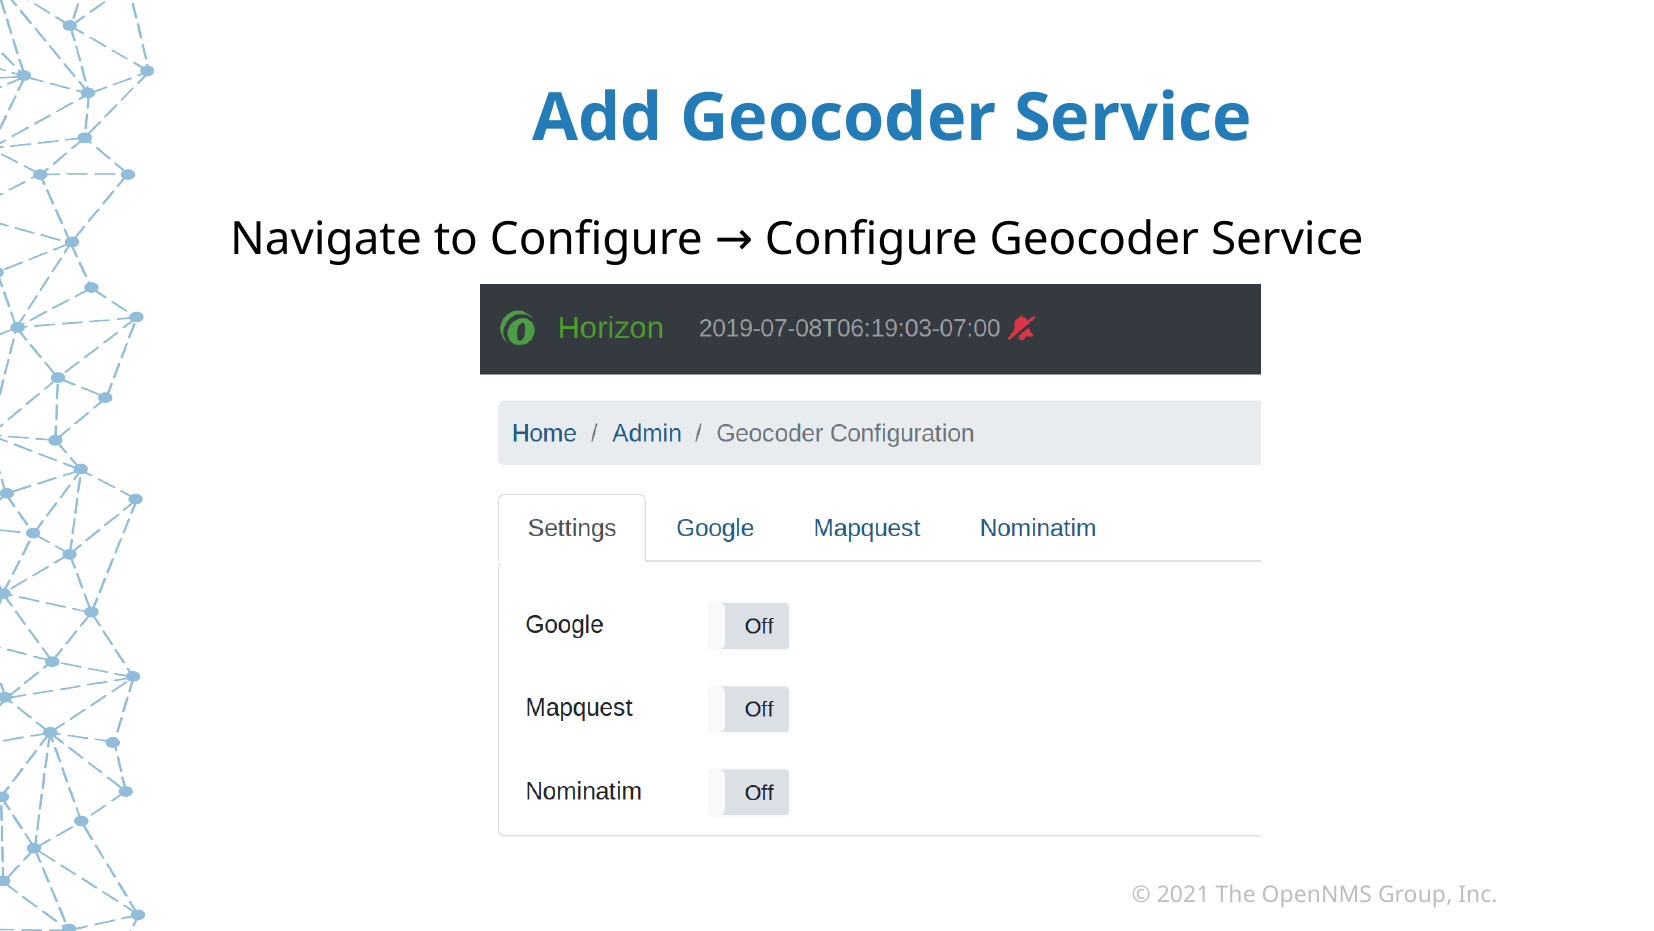

# Add Geocoder Service
Navigate to Configure → Configure Geocoder Service